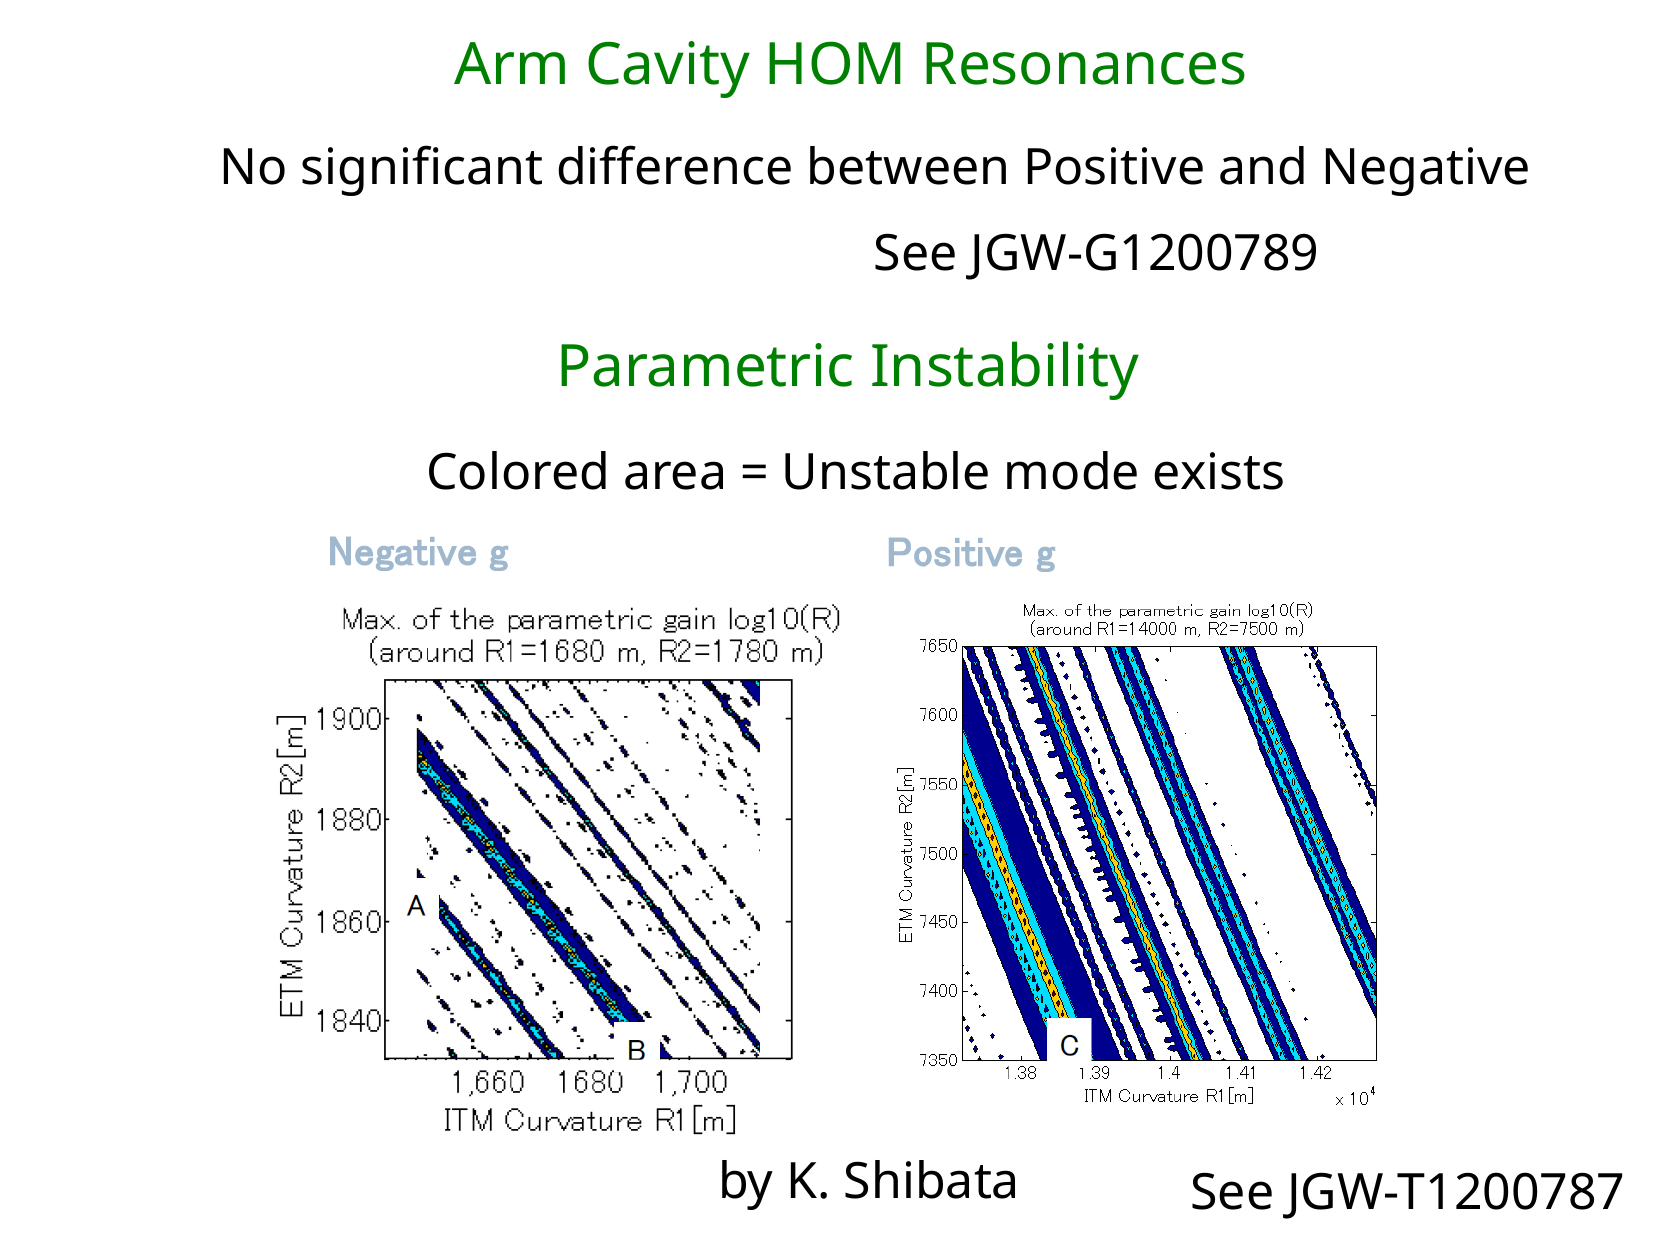

Arm Cavity HOM Resonances
No significant difference between Positive and Negative
See JGW-G1200789
Parametric Instability
Colored area = Unstable mode exists
by K. Shibata
See JGW-T1200787